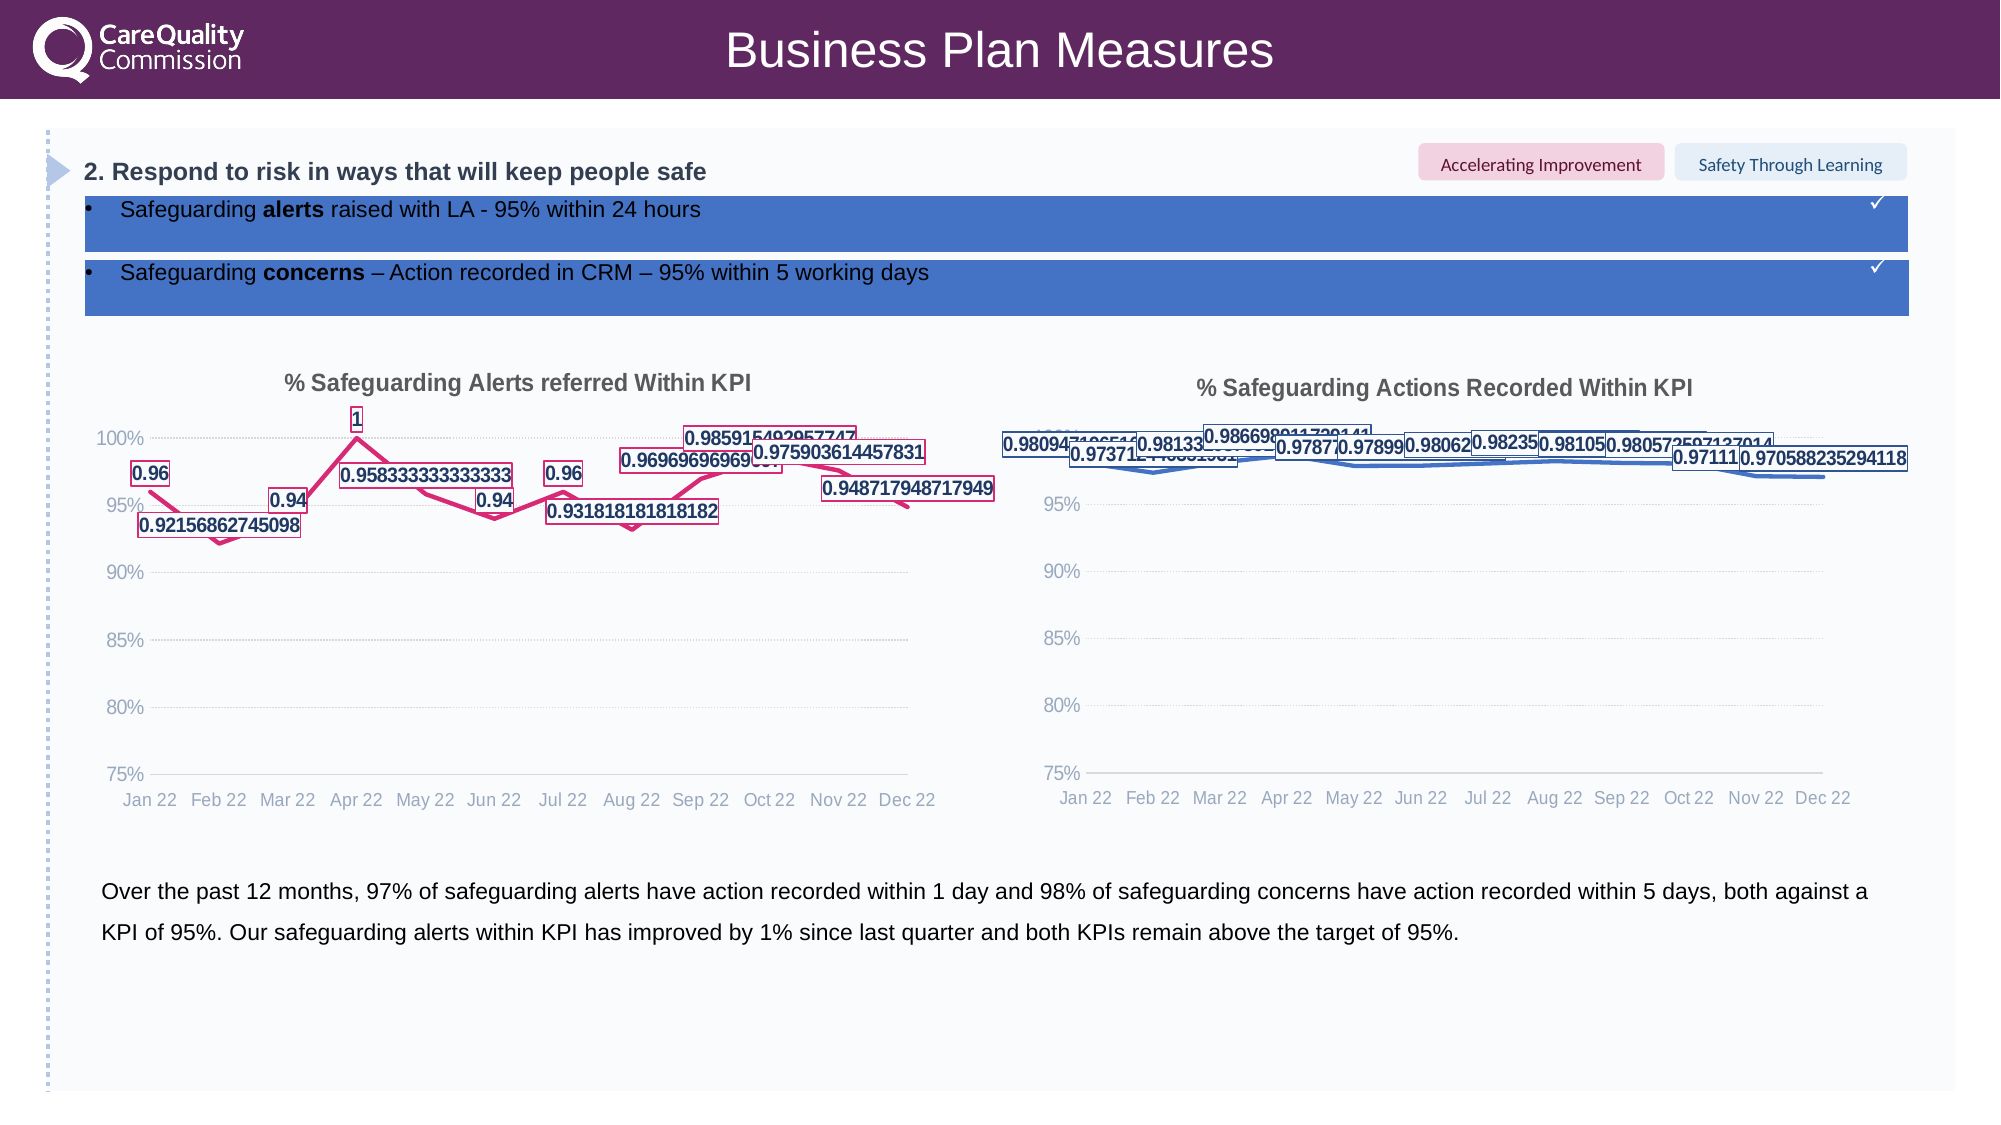

Business Plan Measures
Accelerating Improvement
Safety Through Learning
2. Respond to risk in ways that will keep people safe
| Safeguarding alerts raised with LA - 95% within 24 hours |  |
| --- | --- |
| Safeguarding concerns – Action recorded in CRM – 95% within 5 working days |  |
| --- | --- |
### Chart: % Safeguarding Alerts referred Within KPI
| Category | % Alerts referred Within KPI |
|---|---|
| Jan 22 | 0.96 |
| Feb 22 | 0.92156862745098 |
| Mar 22 | 0.94 |
| Apr 22 | 1.0 |
| May 22 | 0.958333333333333 |
| Jun 22 | 0.94 |
| Jul 22 | 0.96 |
| Aug 22 | 0.931818181818182 |
| Sep 22 | 0.96969696969697 |
| Oct 22 | 0.985915492957747 |
| Nov 22 | 0.975903614457831 |
| Dec 22 | 0.948717948717949 |
### Chart: % Safeguarding Actions Recorded Within KPI
| Category | Series1 |
|---|---|
| Jan 22 | 0.980947196516059 |
| Feb 22 | 0.973712446351931 |
| Mar 22 | 0.981331987891019 |
| Apr 22 | 0.986698911729141 |
| May 22 | 0.97877716018191 |
| Jun 22 | 0.978993919292427 |
| Jul 22 | 0.980624327233585 |
| Aug 22 | 0.982352941176471 |
| Sep 22 | 0.981052631578947 |
| Oct 22 | 0.980572597137014 |
| Nov 22 | 0.971115537848606 |
| Dec 22 | 0.970588235294118 |Over the past 12 months, 97% of safeguarding alerts have action recorded within 1 day and 98% of safeguarding concerns have action recorded within 5 days, both against a KPI of 95%. Our safeguarding alerts within KPI has improved by 1% since last quarter and both KPIs remain above the target of 95%.